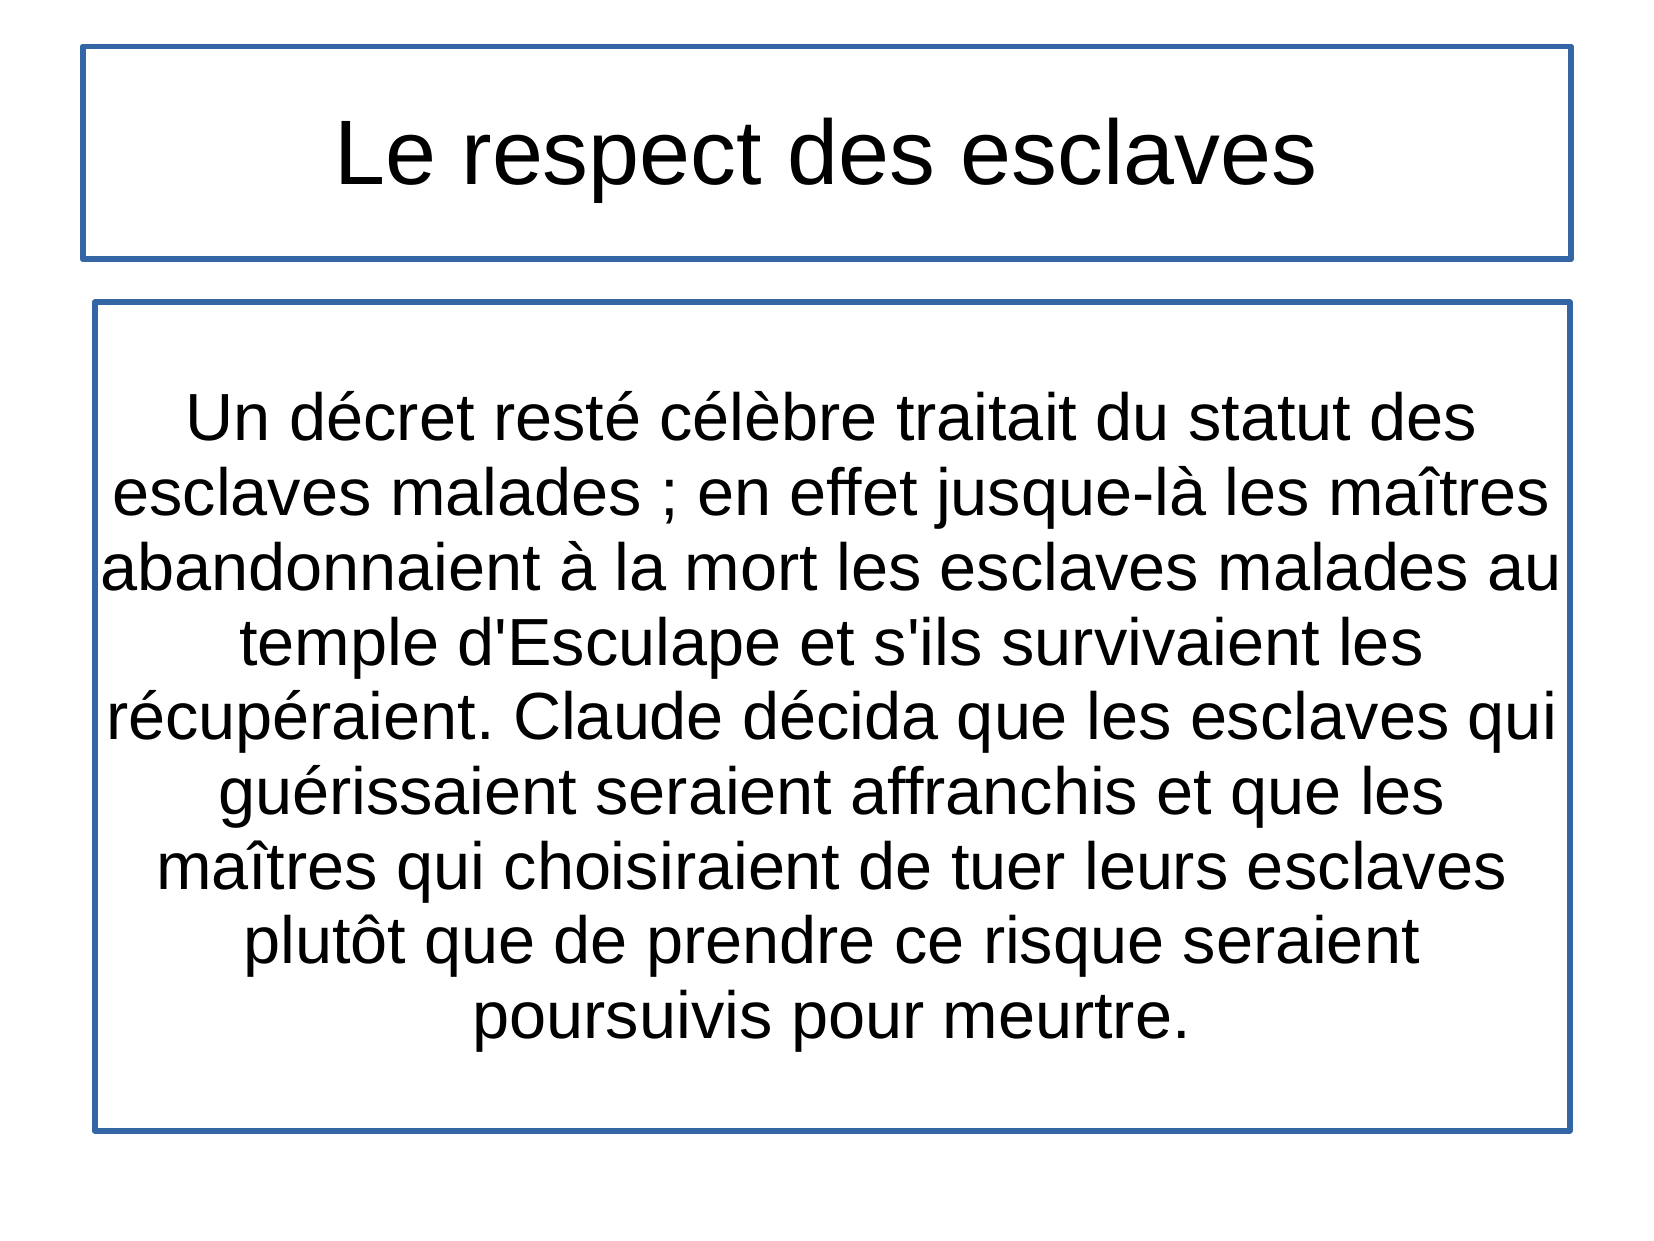

# Le respect des esclaves
Un décret resté célèbre traitait du statut des esclaves malades ; en effet jusque-là les maîtres abandonnaient à la mort les esclaves malades au temple d'Esculape et s'ils survivaient les récupéraient. Claude décida que les esclaves qui guérissaient seraient affranchis et que les maîtres qui choisiraient de tuer leurs esclaves plutôt que de prendre ce risque seraient poursuivis pour meurtre.